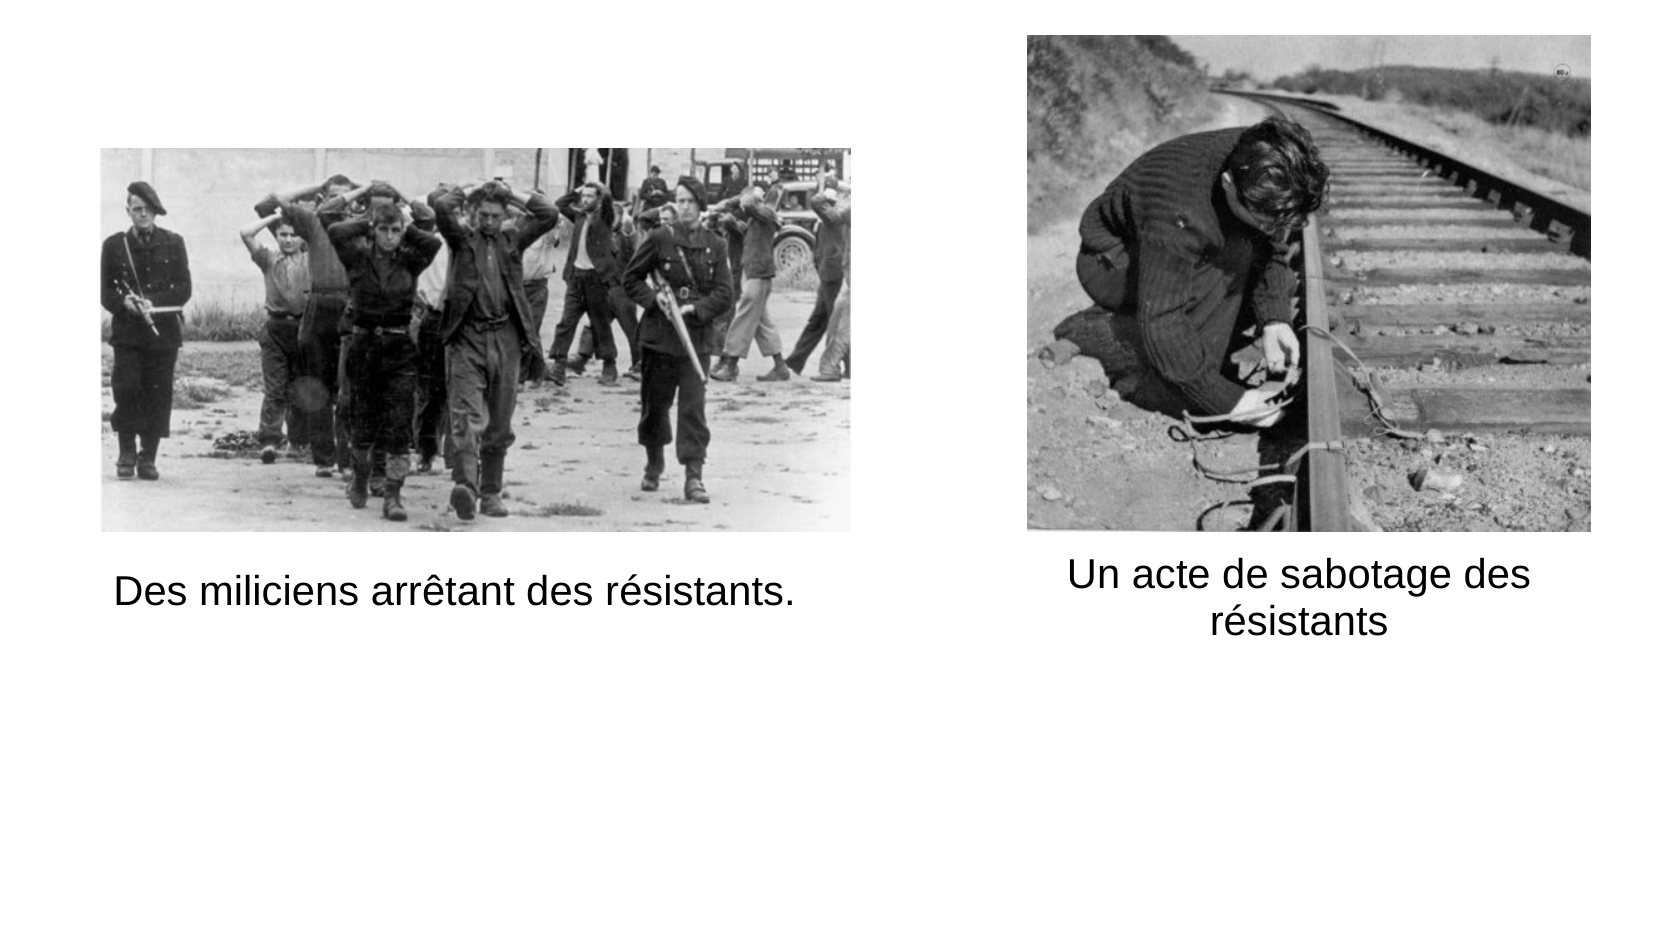

Un acte de sabotage des résistants
Des miliciens arrêtant des résistants.